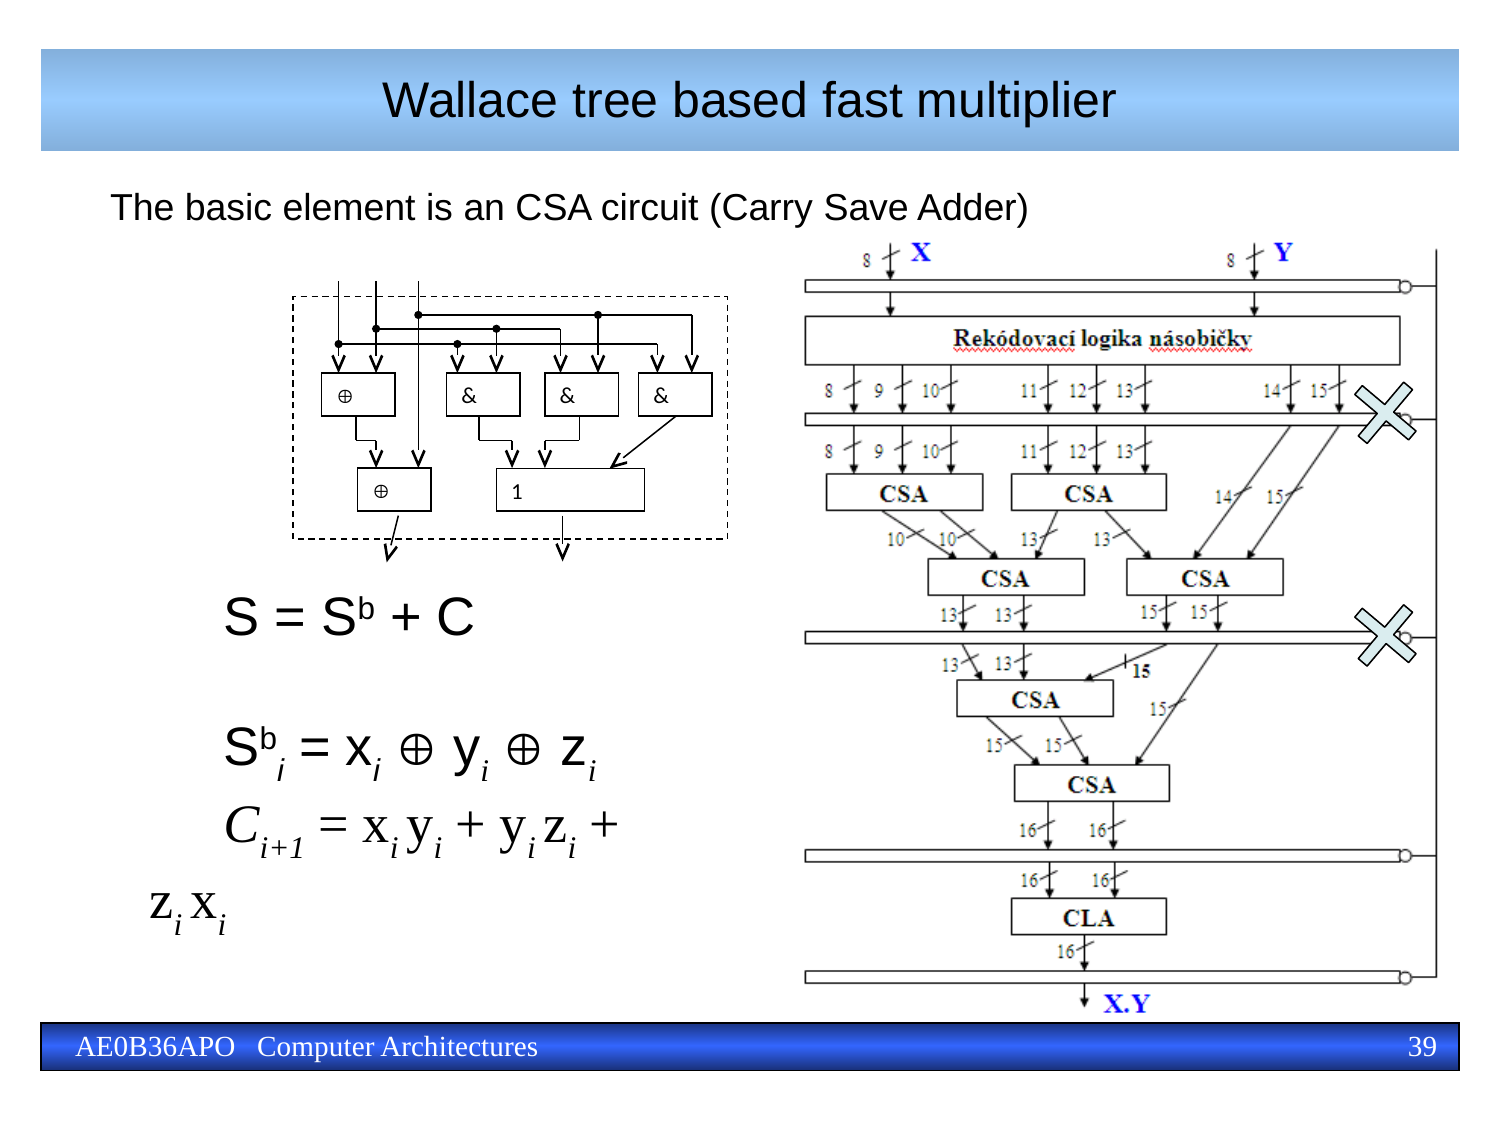

# Wallace tree based fast multiplier
The basic element is an CSA circuit (Carry Save Adder)

&
&
&

1
S = Sb + C
Sbi = xi  yi  zi
Ci+1 = xi yi + yi zi + zi xi
AE0B36APO Computer Architectures
39